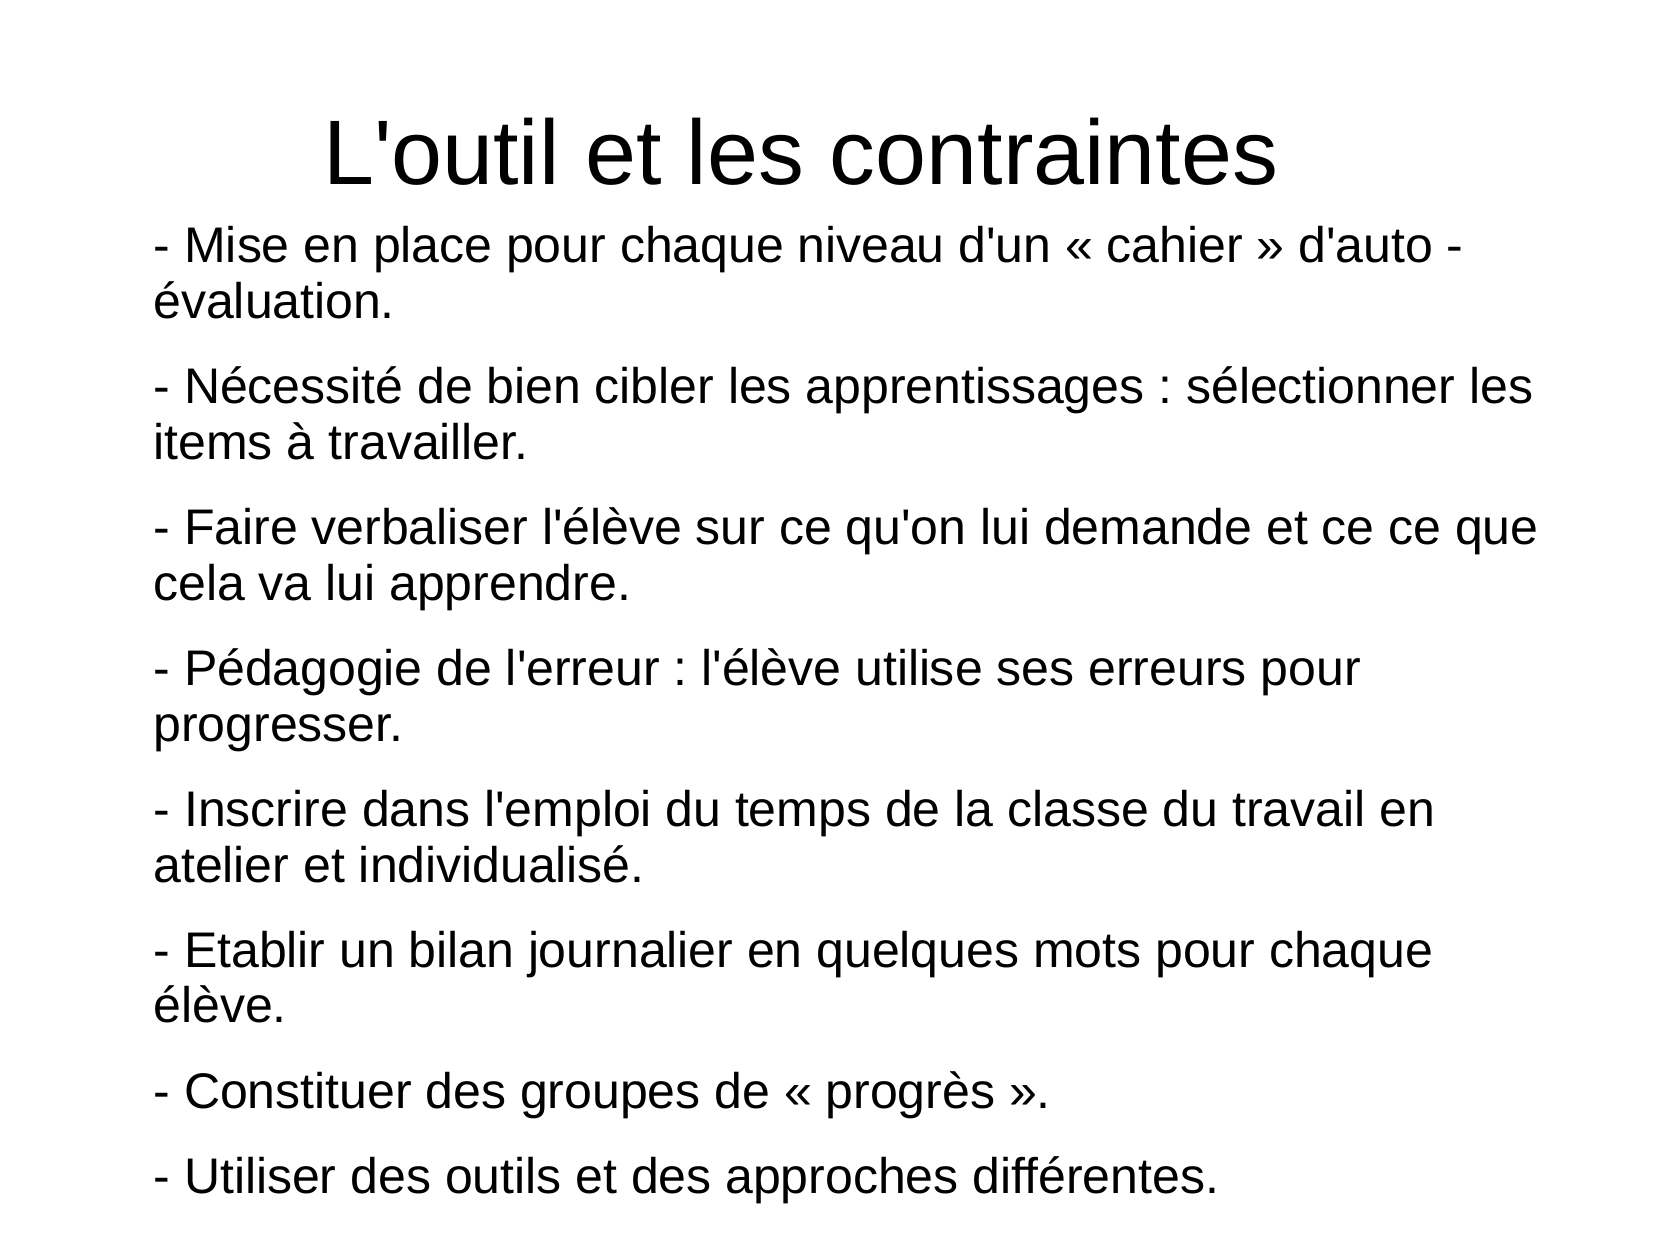

# L'outil et les contraintes
- Mise en place pour chaque niveau d'un « cahier » d'auto - évaluation.
- Nécessité de bien cibler les apprentissages : sélectionner les items à travailler.
- Faire verbaliser l'élève sur ce qu'on lui demande et ce ce que cela va lui apprendre.
- Pédagogie de l'erreur : l'élève utilise ses erreurs pour progresser.
- Inscrire dans l'emploi du temps de la classe du travail en atelier et individualisé.
- Etablir un bilan journalier en quelques mots pour chaque élève.
- Constituer des groupes de « progrès ».
- Utiliser des outils et des approches différentes.